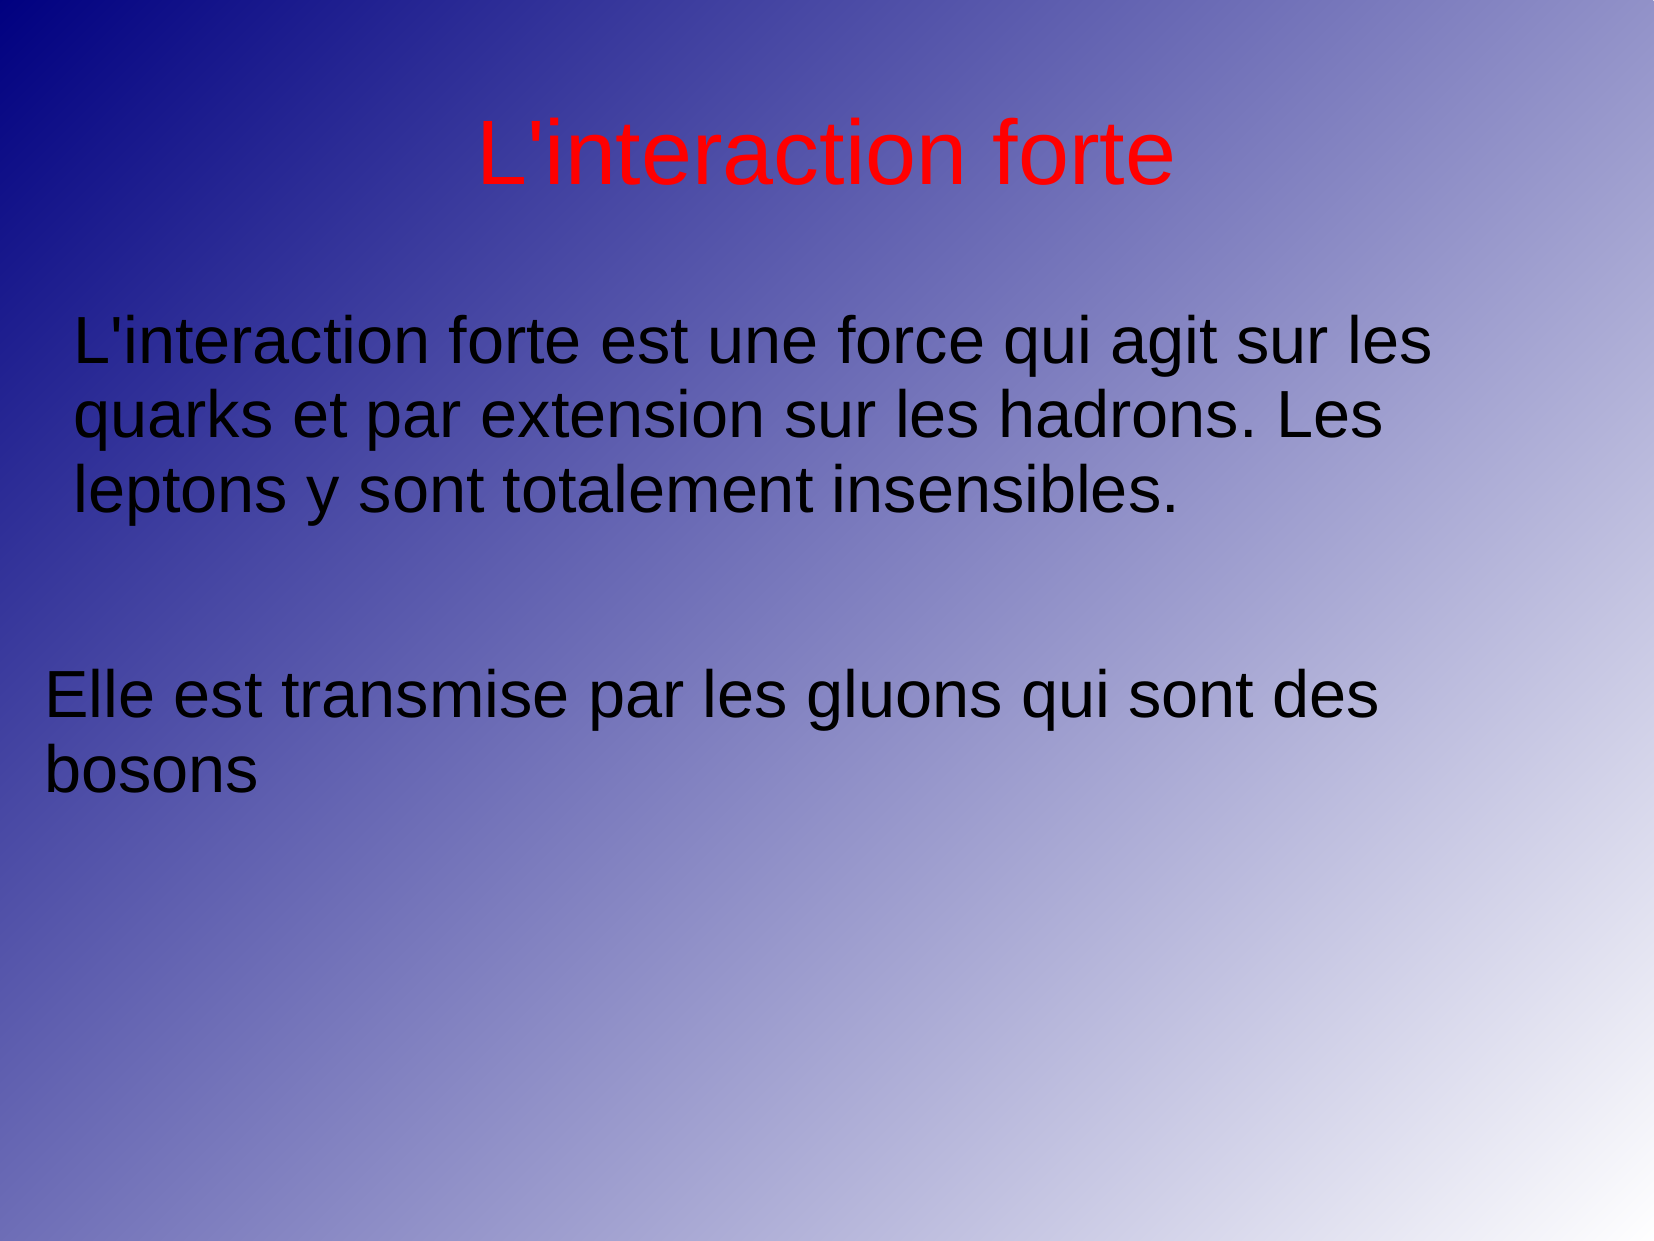

# L'interaction forte
L'interaction forte est une force qui agit sur les quarks et par extension sur les hadrons. Les leptons y sont totalement insensibles.
Elle est transmise par les gluons qui sont des bosons